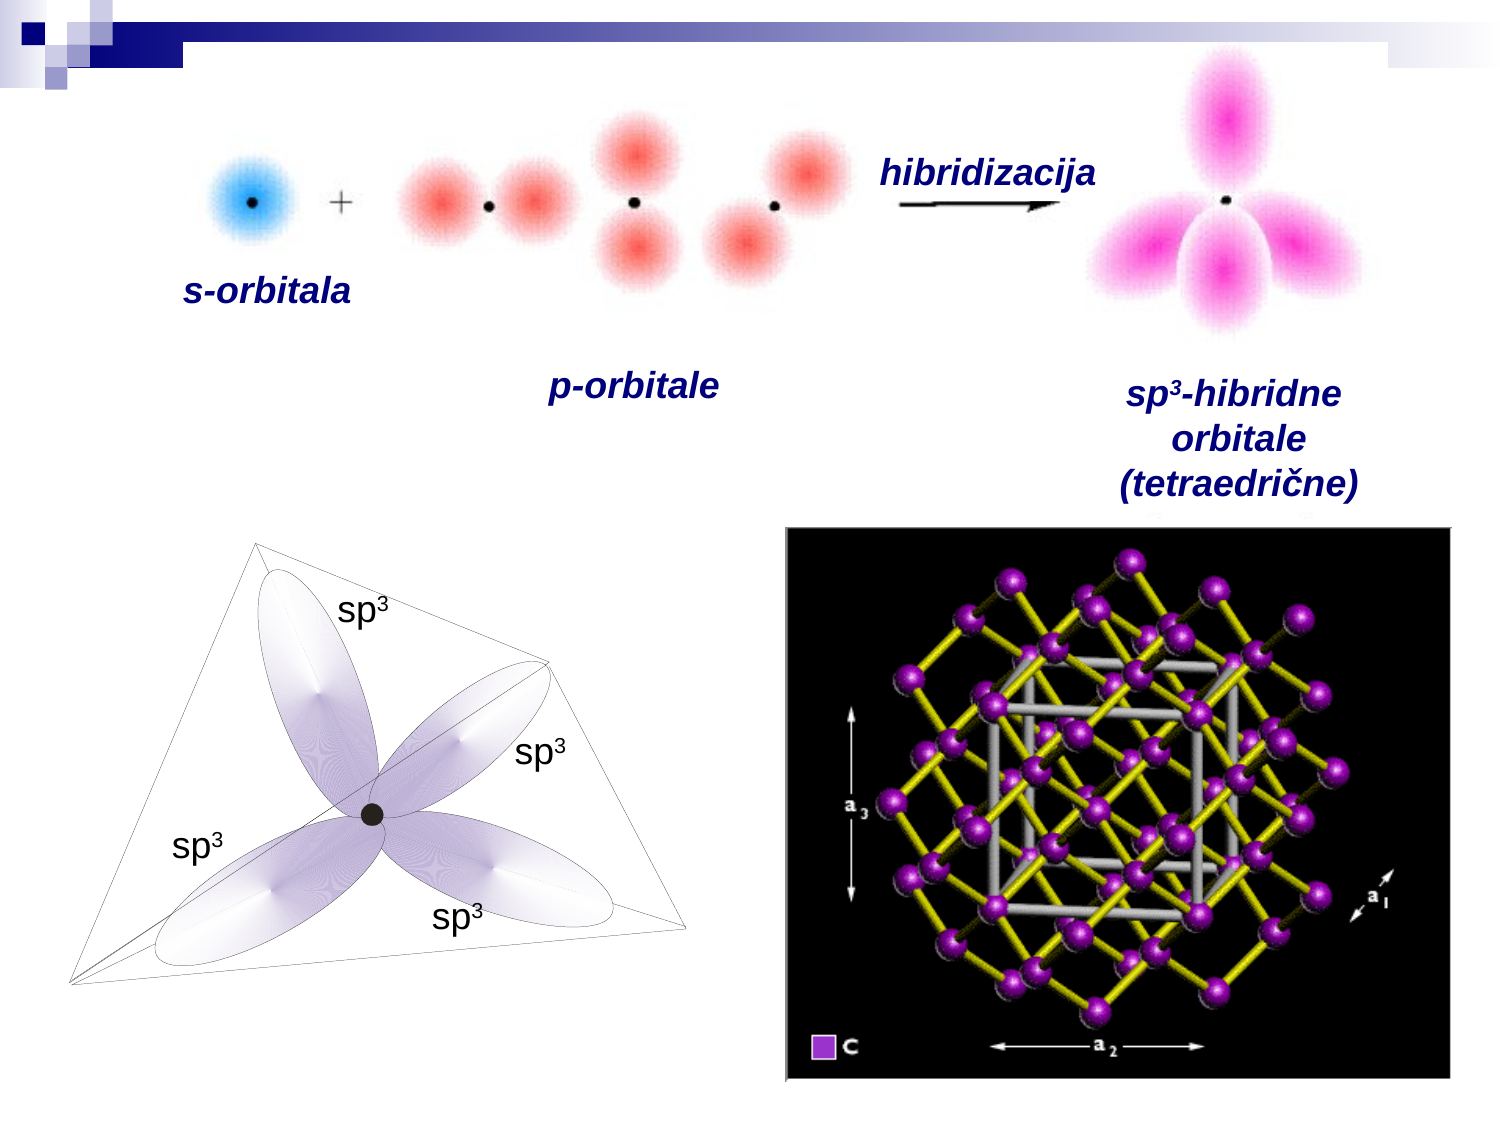

hibridizacija
s-orbitala
p-orbitale
sp3-hibridne
orbitale
(tetraedrične)
sp3
sp3
sp3
sp3